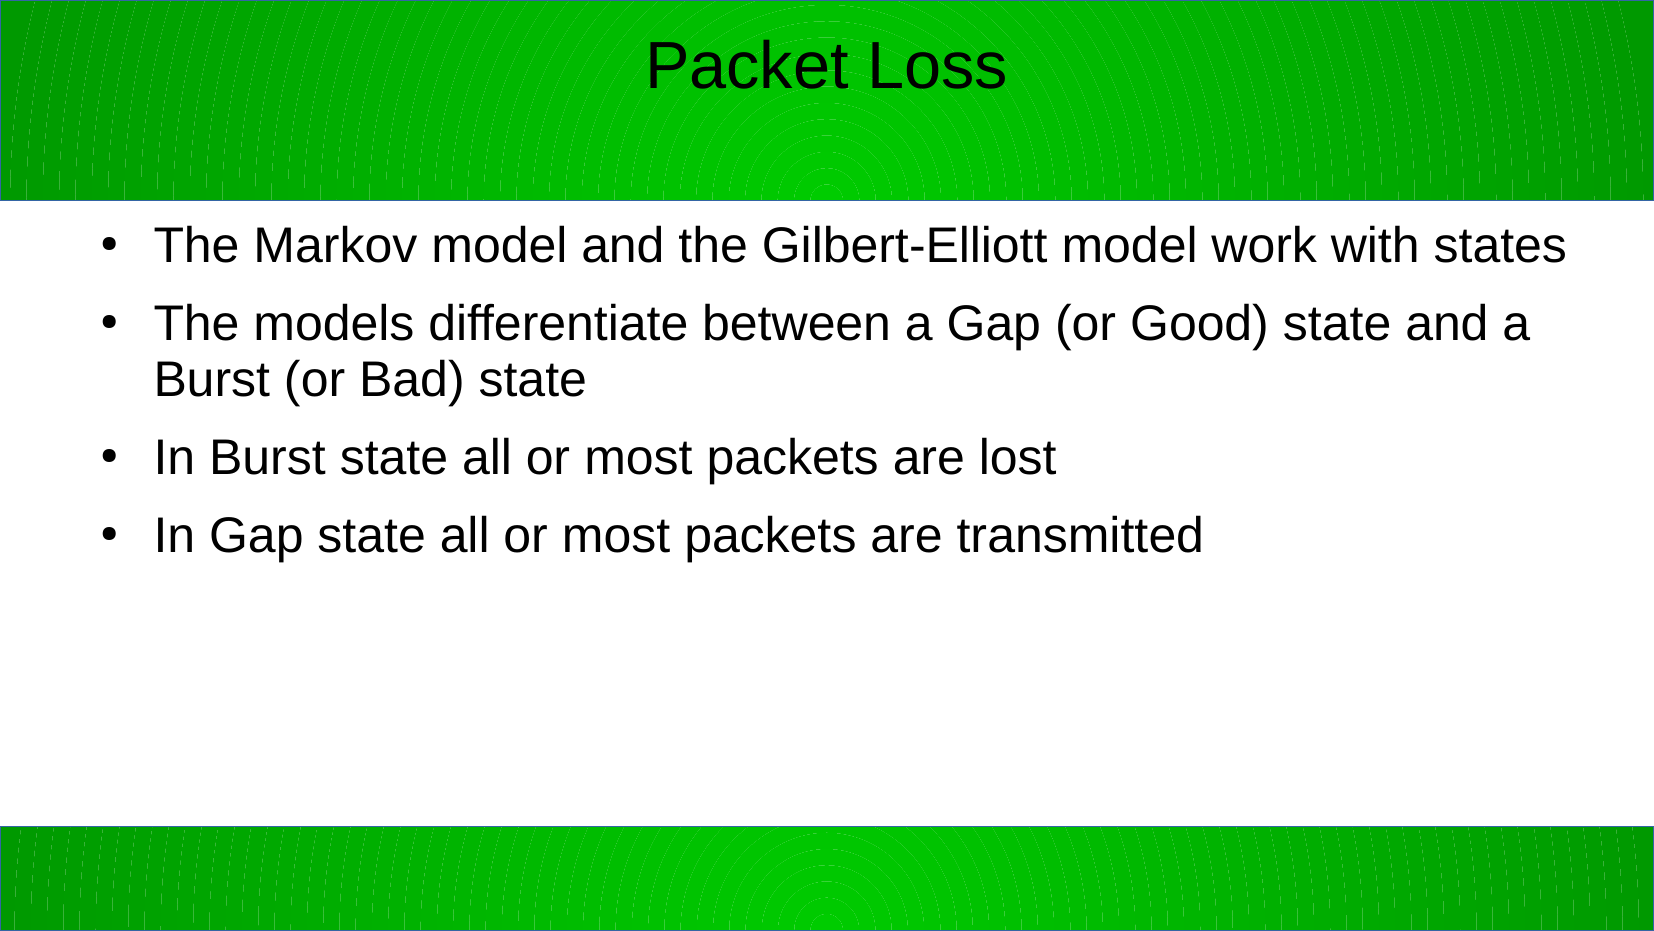

# Packet Loss
The Markov model and the Gilbert-Elliott model work with states
The models differentiate between a Gap (or Good) state and a Burst (or Bad) state
In Burst state all or most packets are lost
In Gap state all or most packets are transmitted